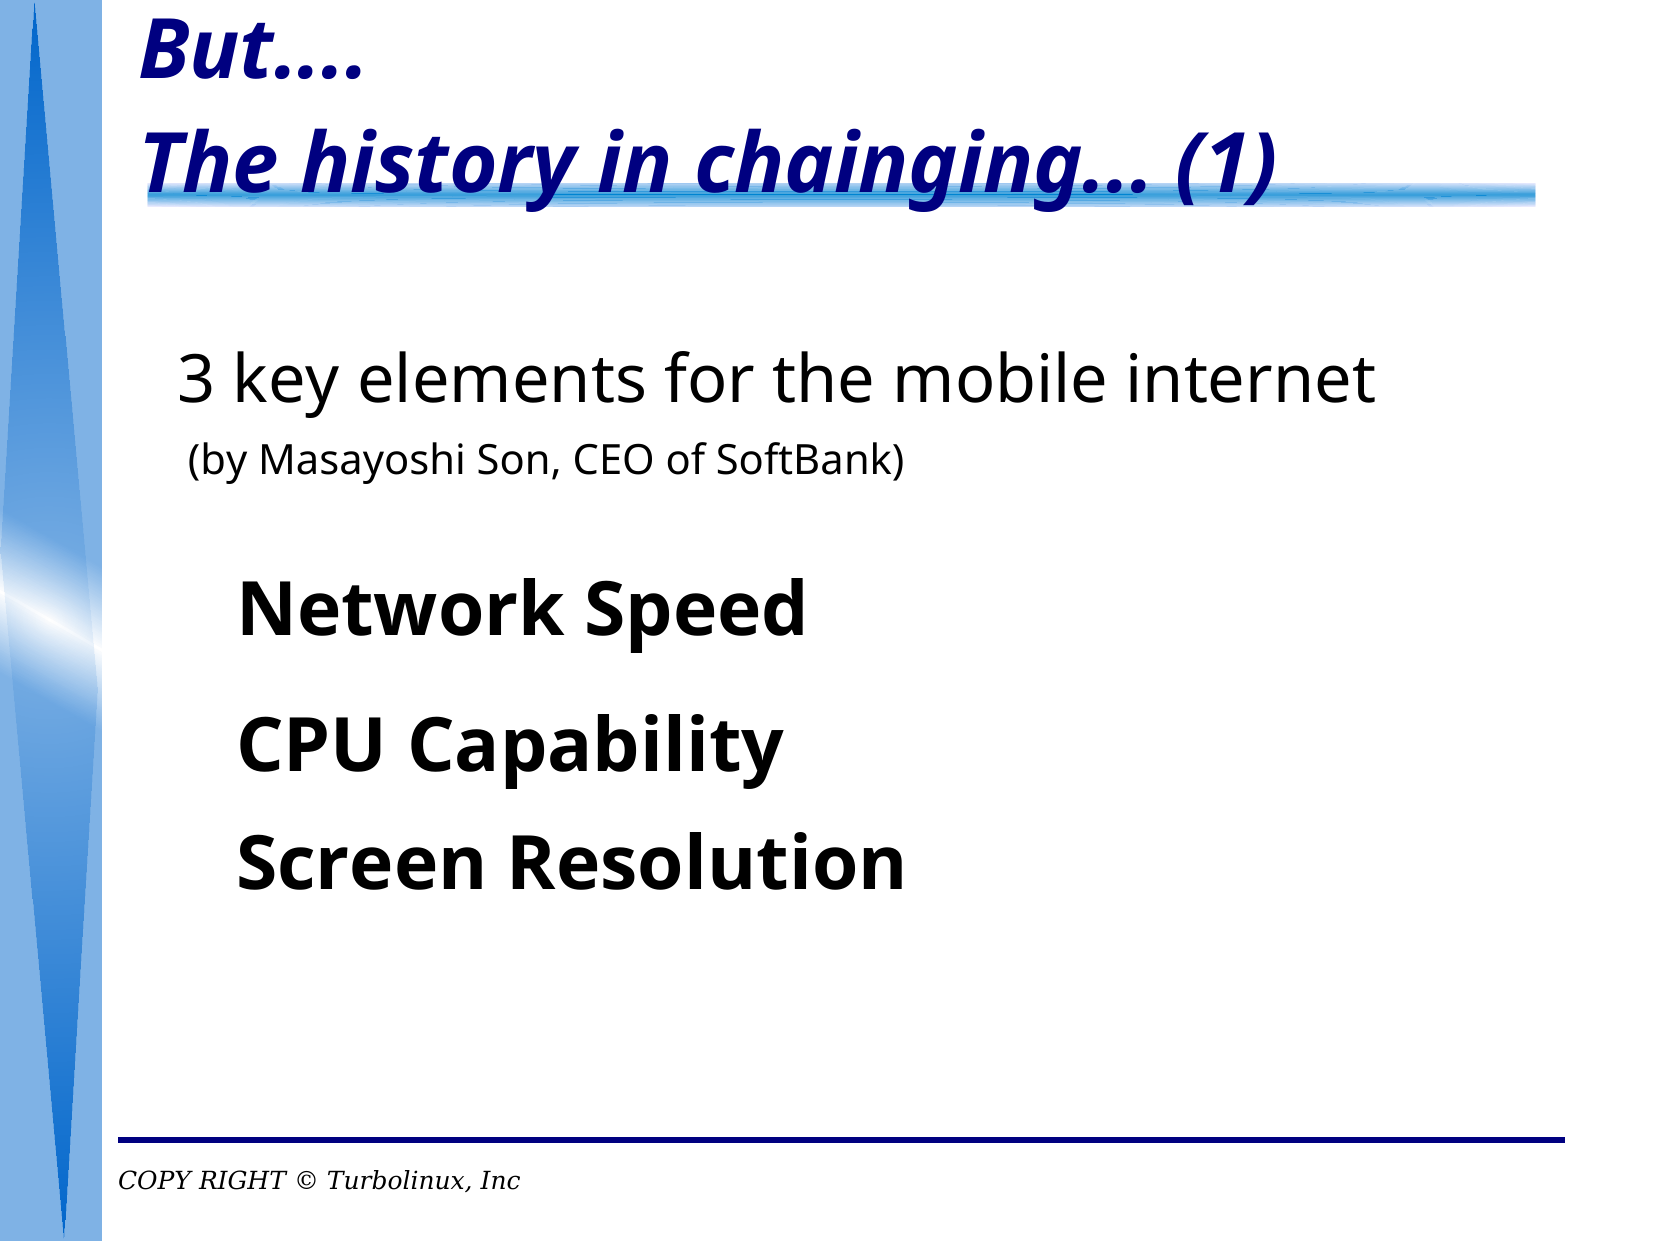

# But.... The history in chainging... (1)
3 key elements for the mobile internet
 (by Masayoshi Son, CEO of SoftBank)
Network Speed
CPU Capability
Screen Resolution